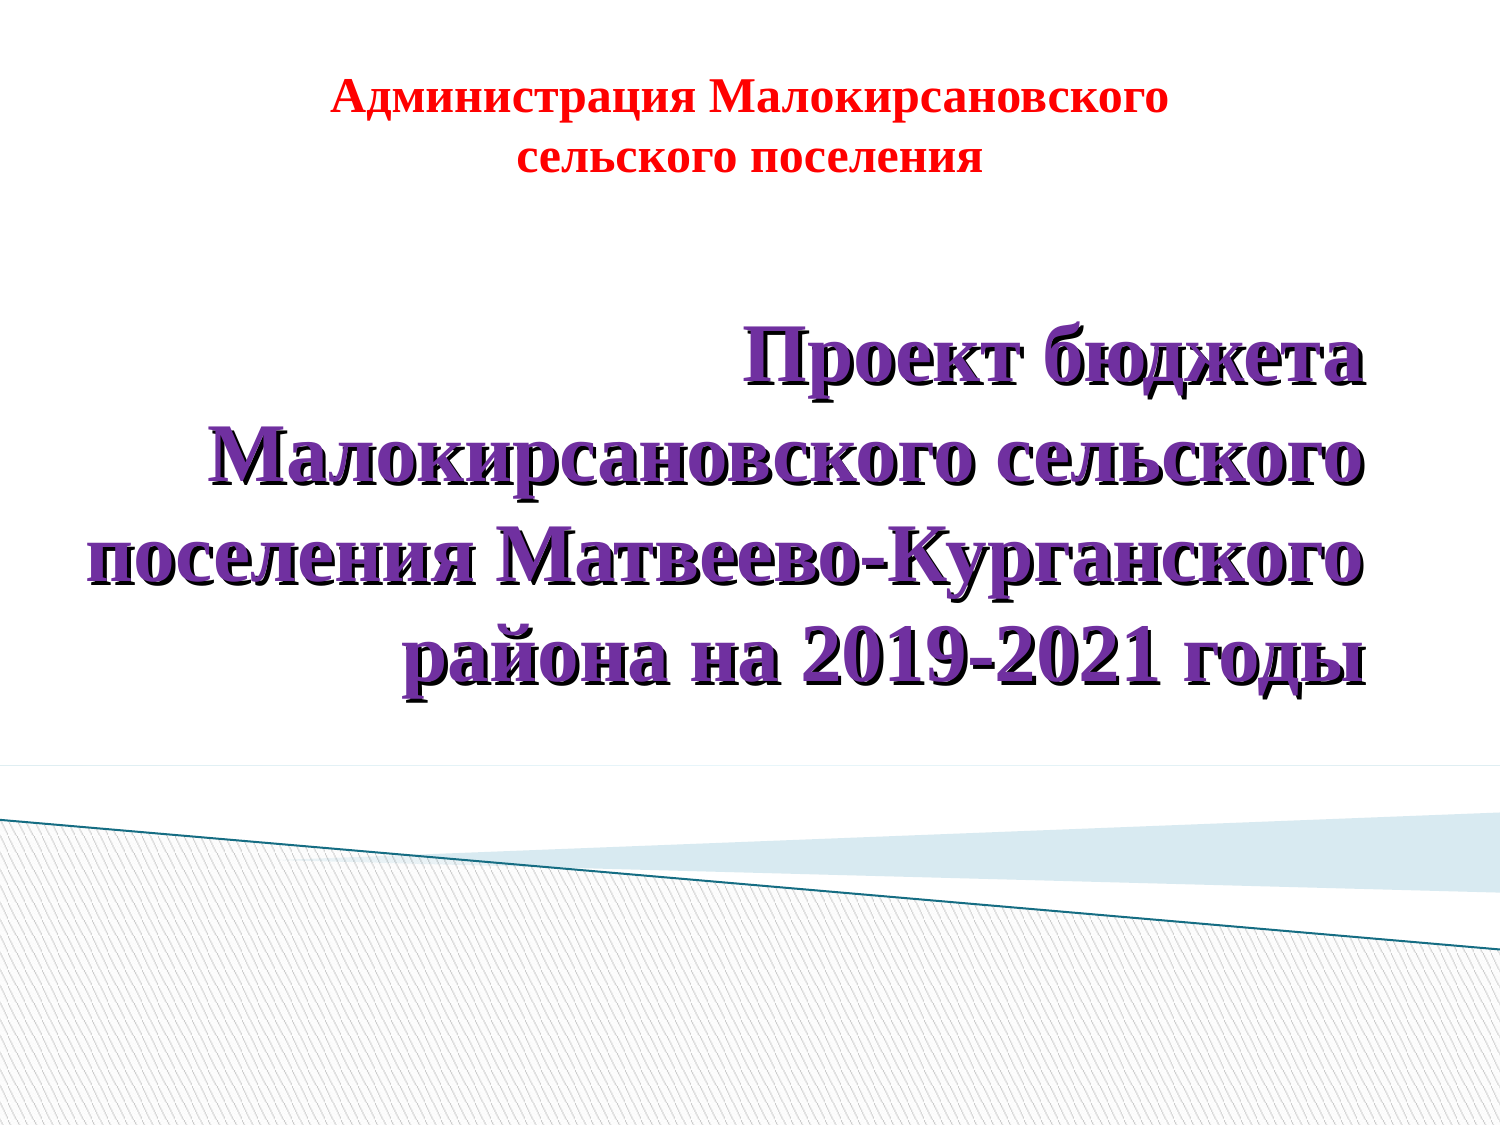

Администрация Малокирсановского сельского поселения
# Проект бюджета Малокирсановского сельского поселения Матвеево-Курганского района на 2019-2021 годы